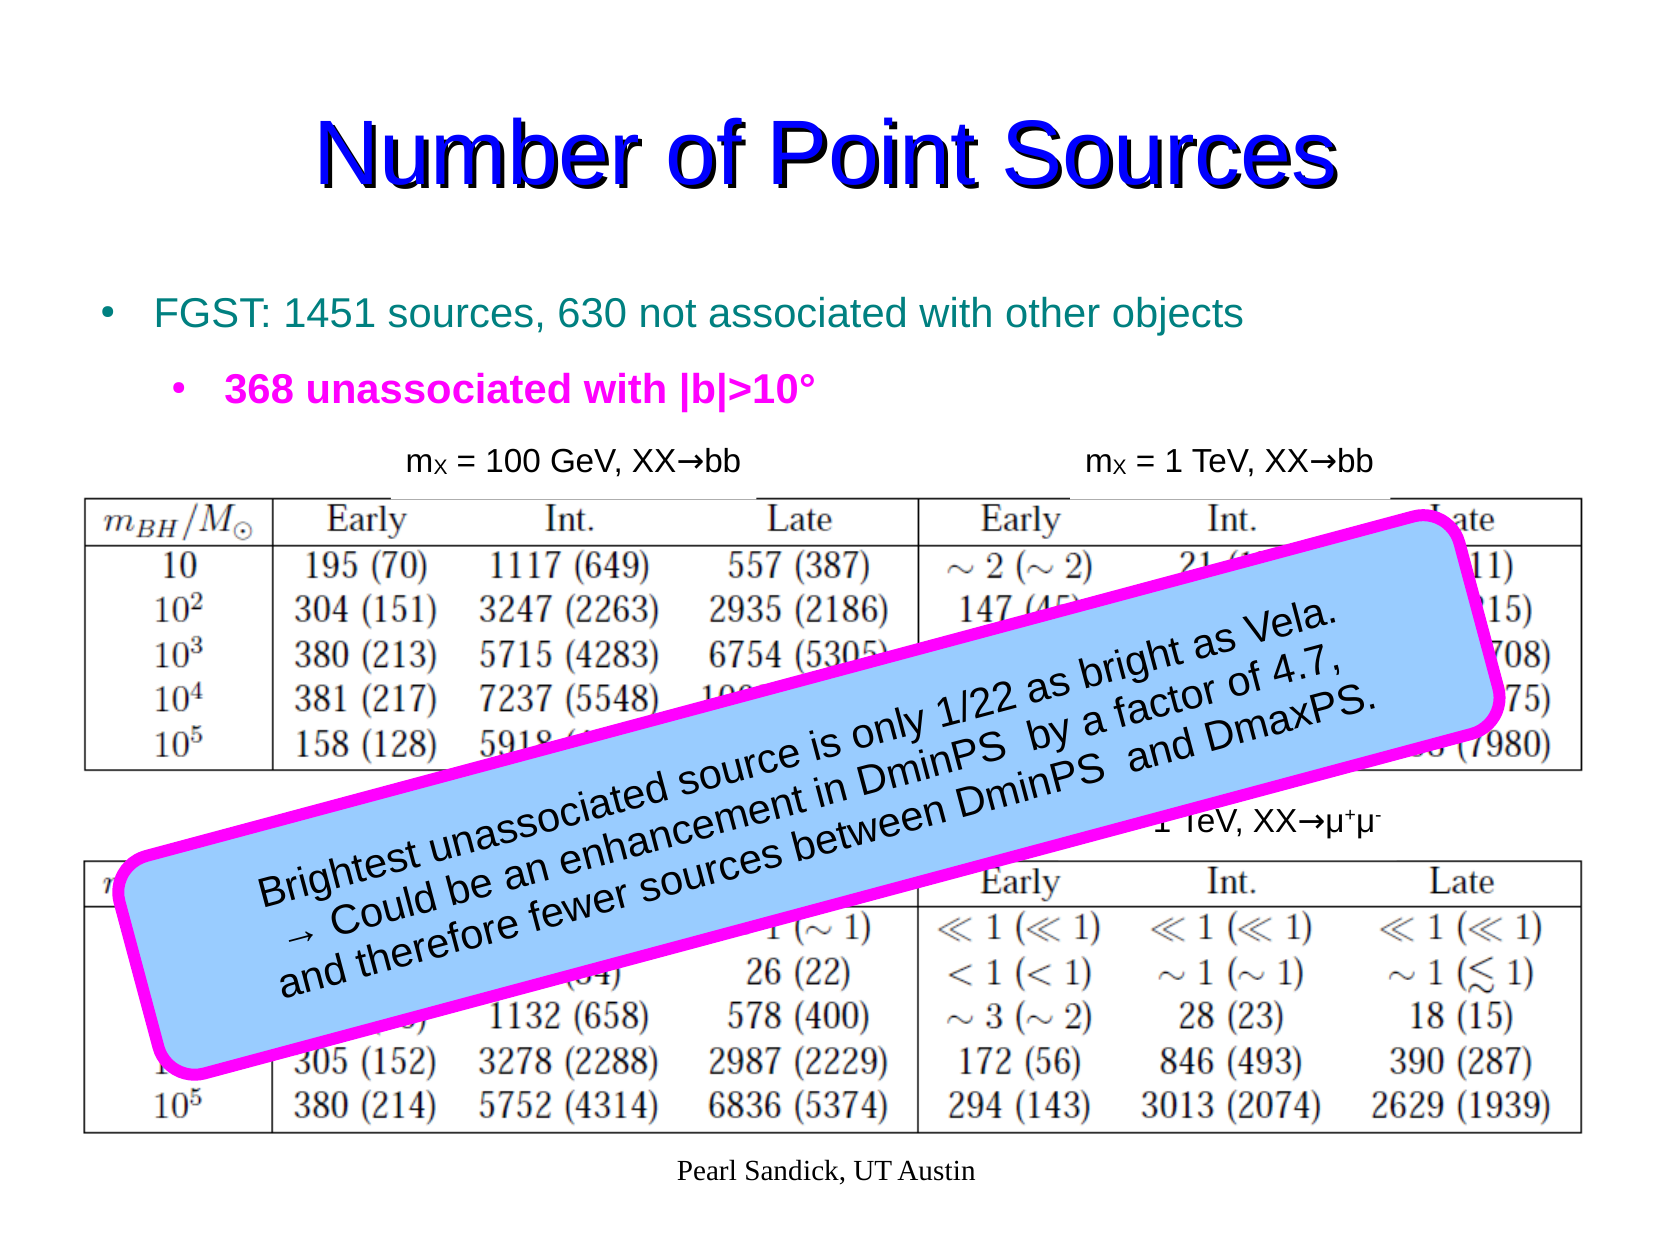

# Number of Point Sources
FGST: 1451 sources, 630 not associated with other objects
368 unassociated with |b|>10°
mX = 100 GeV, XX→bb
mX = 1 TeV, XX→bb
Brightest unassociated source is only 1/22 as bright as Vela.
→ Could be an enhancement in DminPS by a factor of 4.7,
 and therefore fewer sources between DminPS and DmaxPS.
mX = 100 GeV, XX→μ+μ-
mX = 1 TeV, XX→μ+μ-
Pearl Sandick, UT Austin